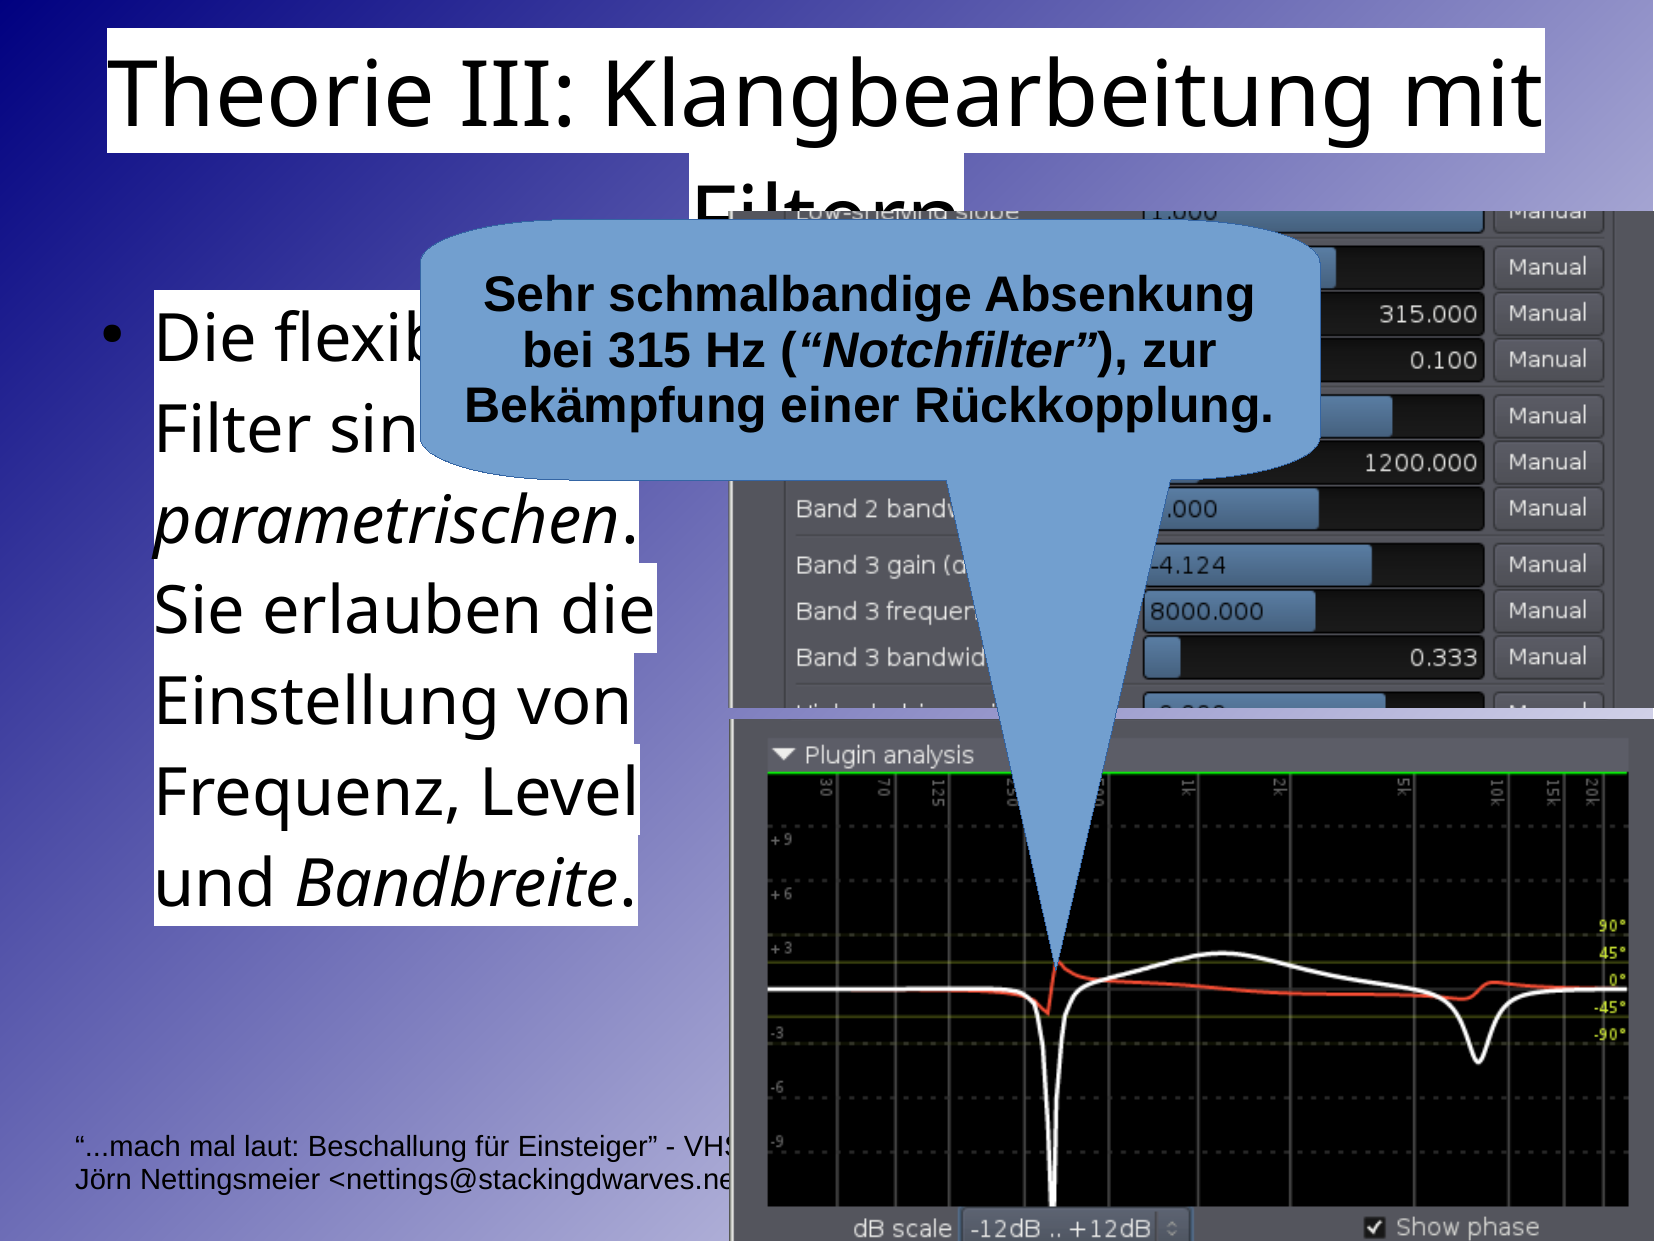

# Theorie III: Klangbearbeitung mit Filtern
Sehr schmalbandige Absenkung
bei 315 Hz (“Notchfilter”), zur
Bekämpfung einer Rückkopplung.
Die flexibelsten Filter sind die parametrischen. Sie erlauben die Einstellung von Frequenz, Level und Bandbreite.